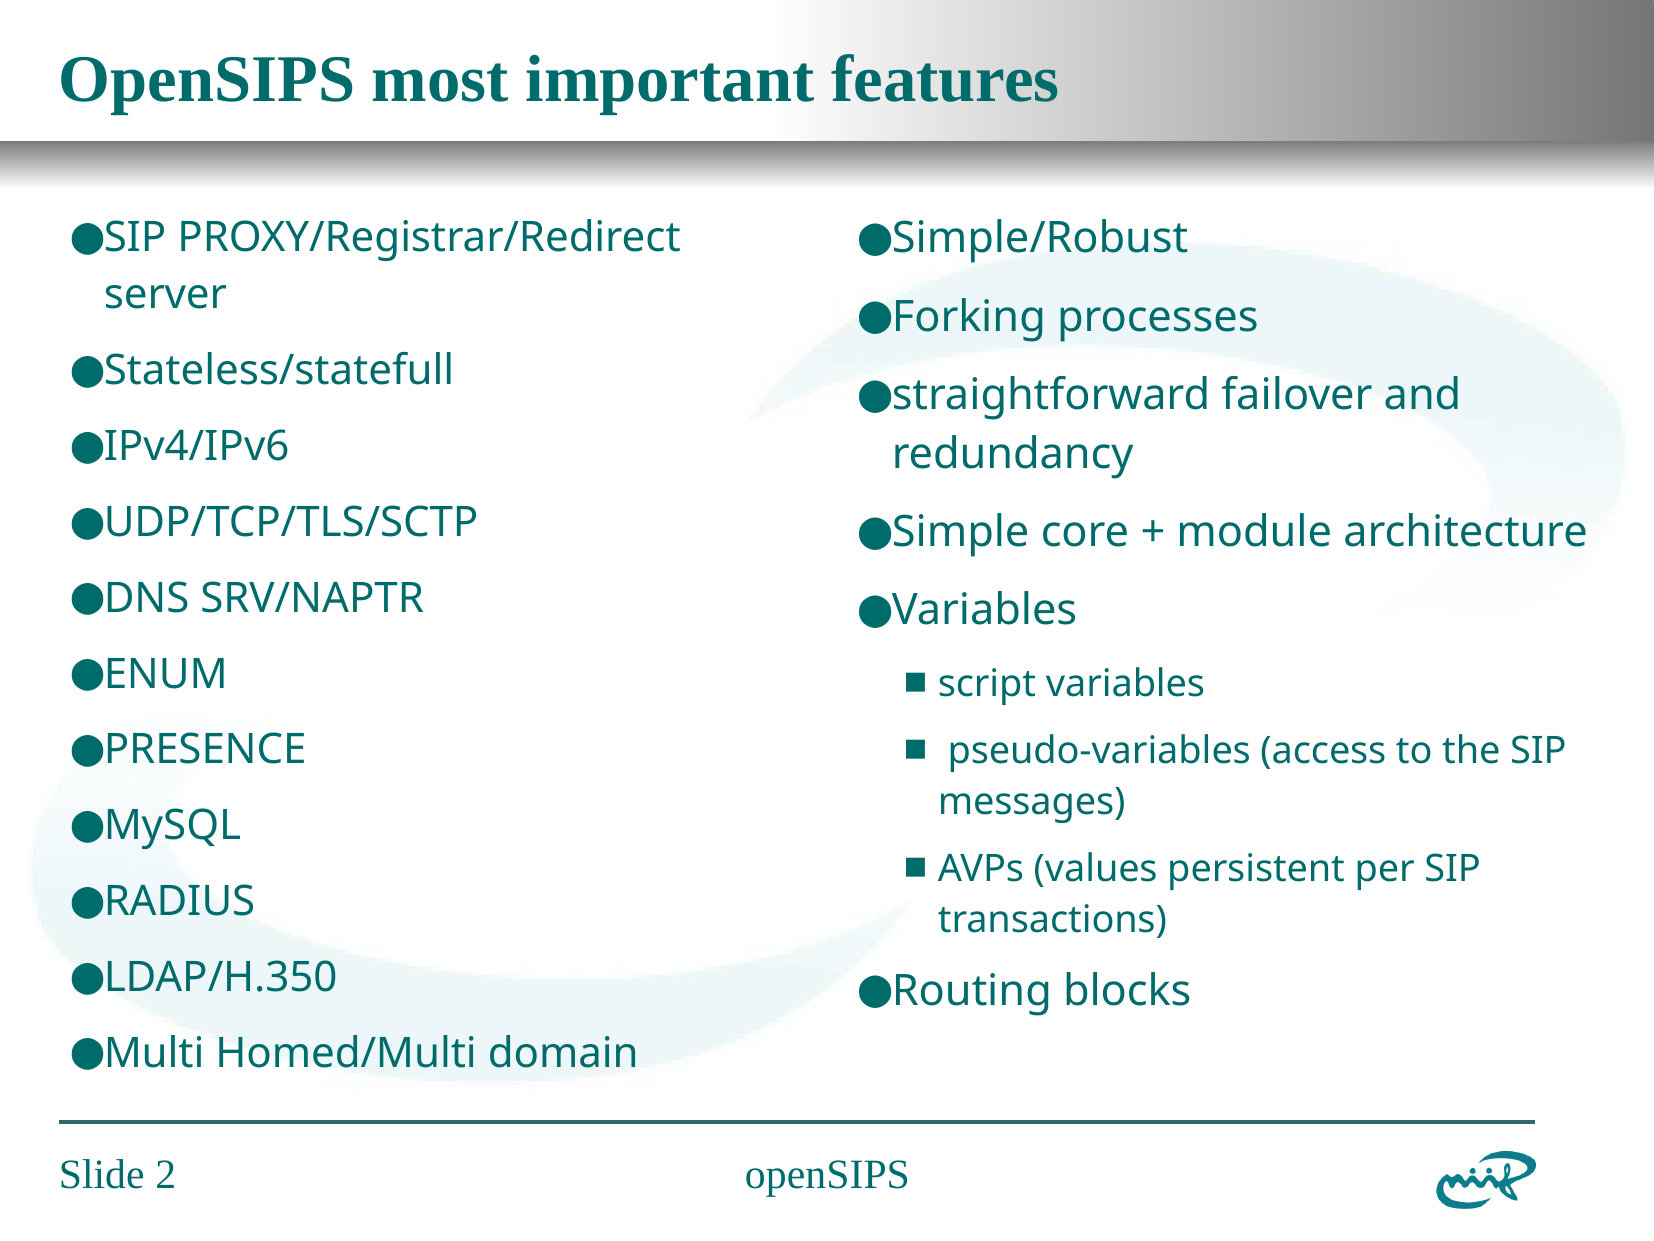

# OpenSIPS most important features
SIP PROXY/Registrar/Redirect server
Stateless/statefull
IPv4/IPv6
UDP/TCP/TLS/SCTP
DNS SRV/NAPTR
ENUM
PRESENCE
MySQL
RADIUS
LDAP/H.350
Multi Homed/Multi domain
Simple/Robust
Forking processes
straightforward failover and redundancy
Simple core + module architecture
Variables
script variables
 pseudo-variables (access to the SIP messages)
AVPs (values persistent per SIP transactions)
Routing blocks
2
openSIPS